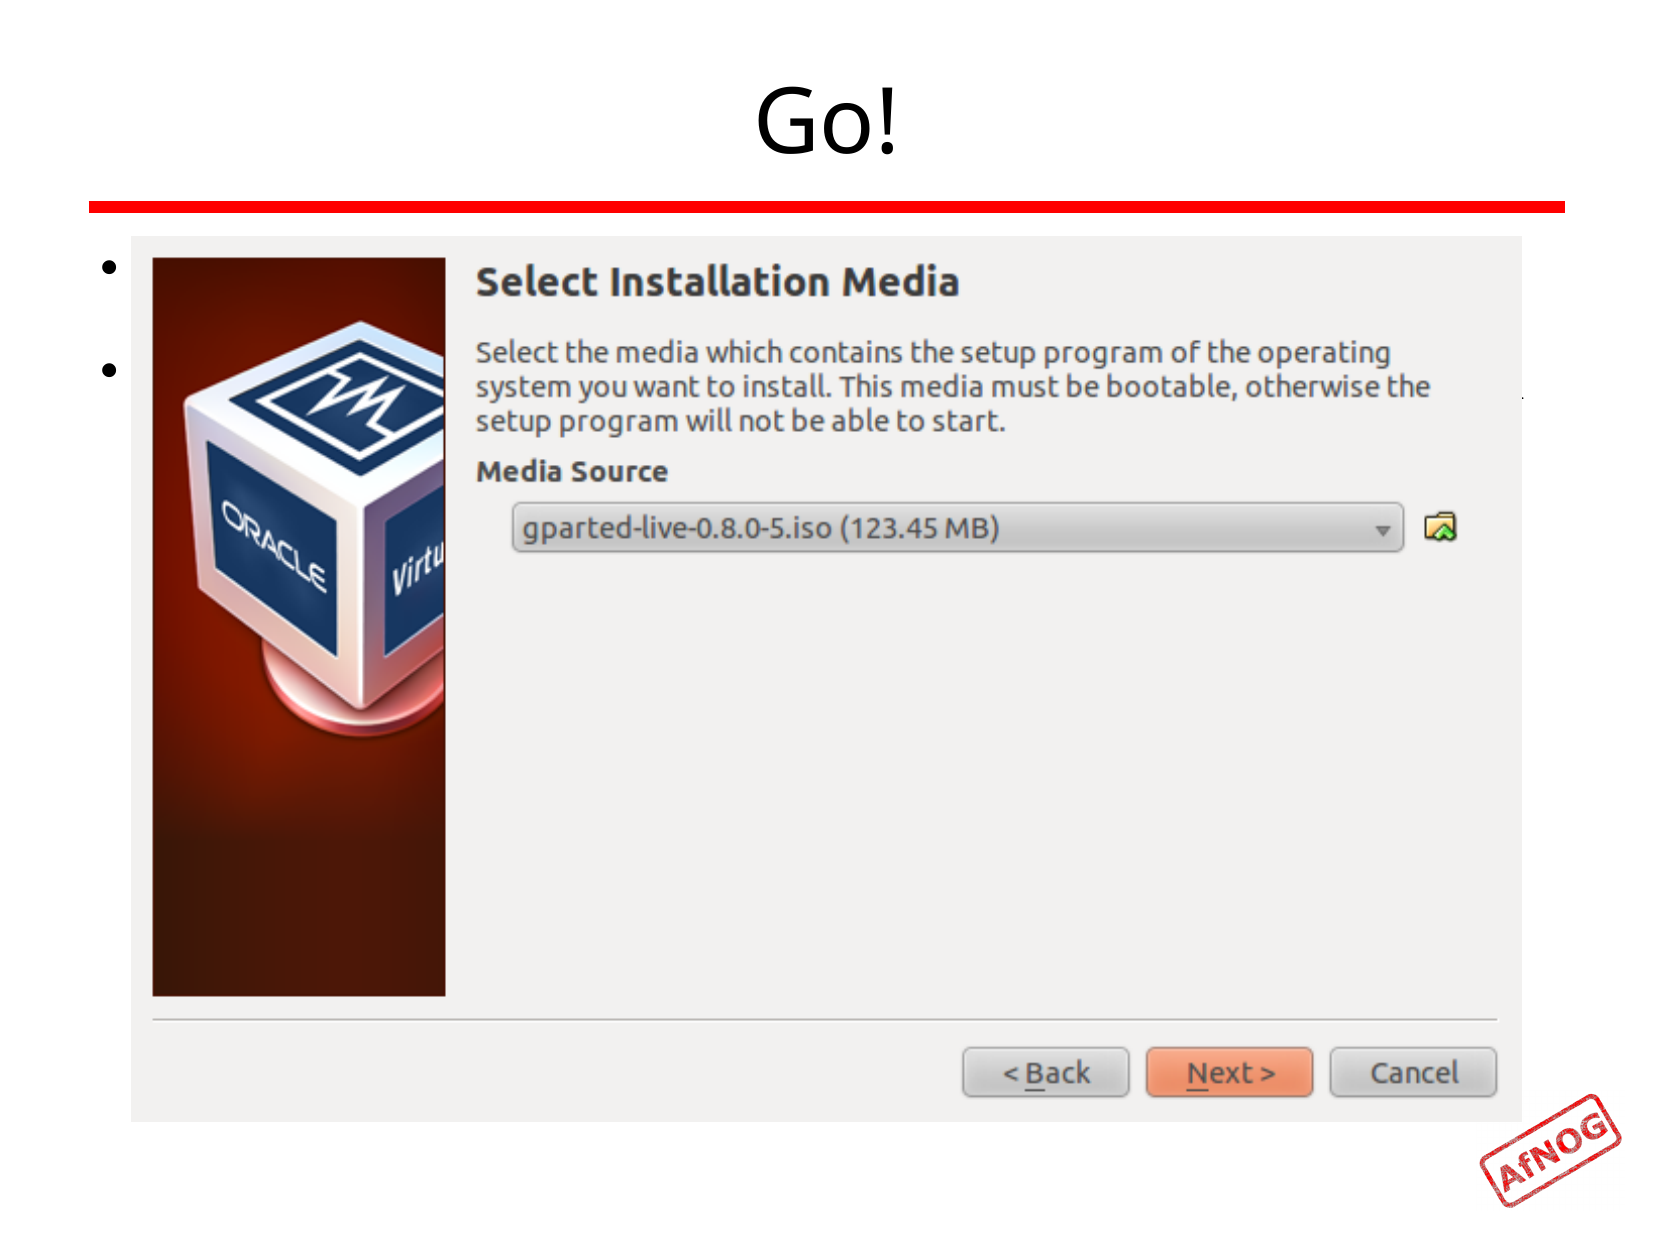

# Go!
The First Run Wizard appears
Only useful if you have an Operating System on an ISO image (copied off USB or downloaded from NOC